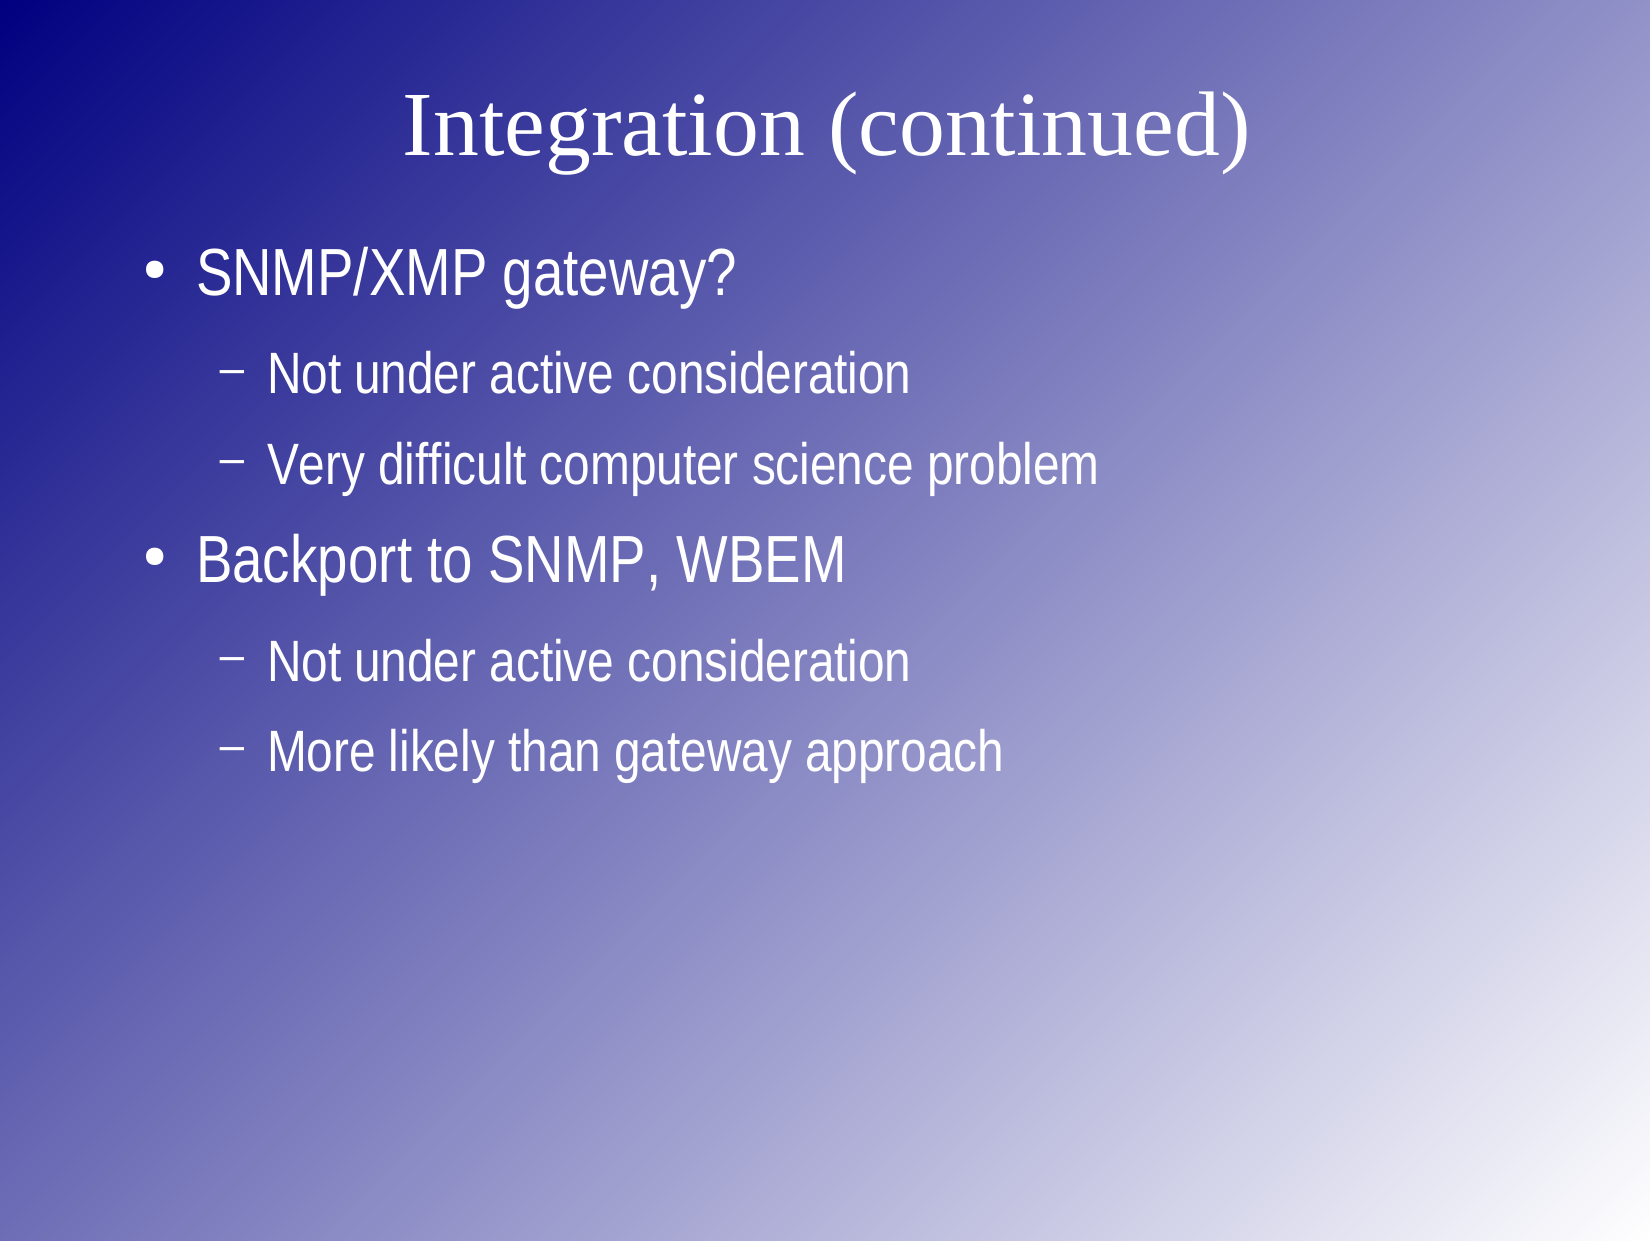

# Integration (continued)
SNMP/XMP gateway?
Not under active consideration
Very difficult computer science problem
Backport to SNMP, WBEM
Not under active consideration
More likely than gateway approach